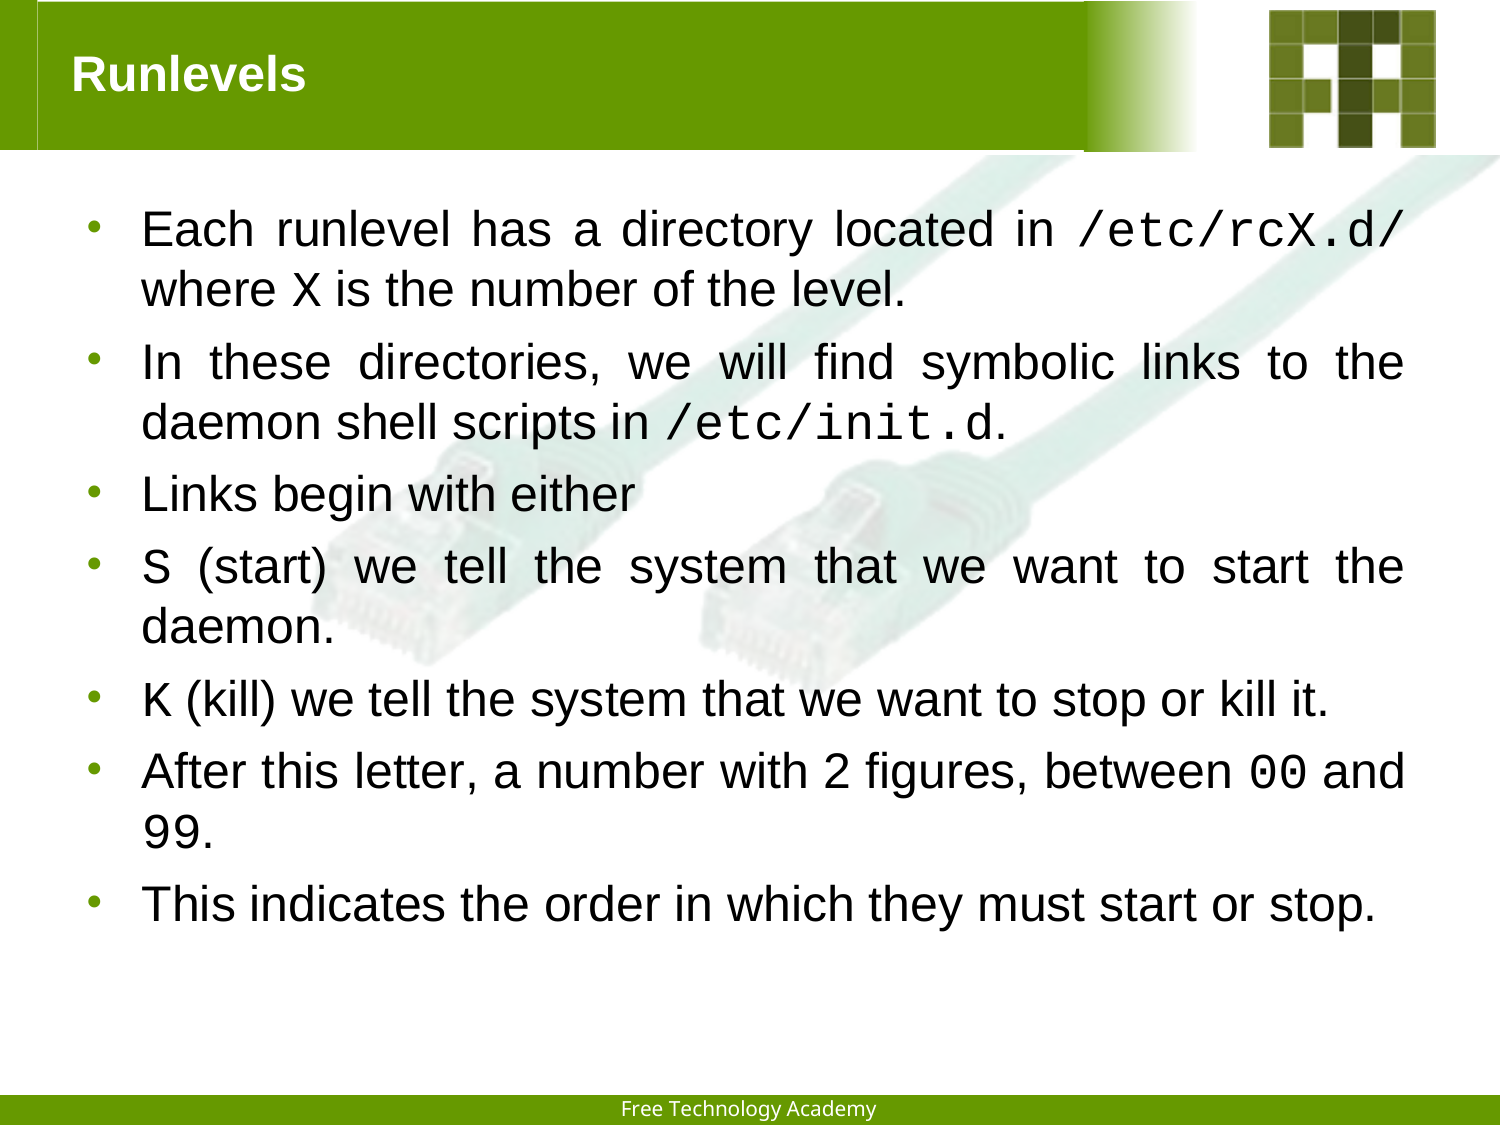

# Runlevels
Each runlevel has a directory located in /etc/rcX.d/ where X is the number of the level.
In these directories, we will find symbolic links to the daemon shell scripts in /etc/init.d.
Links begin with either
S (start) we tell the system that we want to start the daemon.
K (kill) we tell the system that we want to stop or kill it.
After this letter, a number with 2 figures, between 00 and 99.
This indicates the order in which they must start or stop.